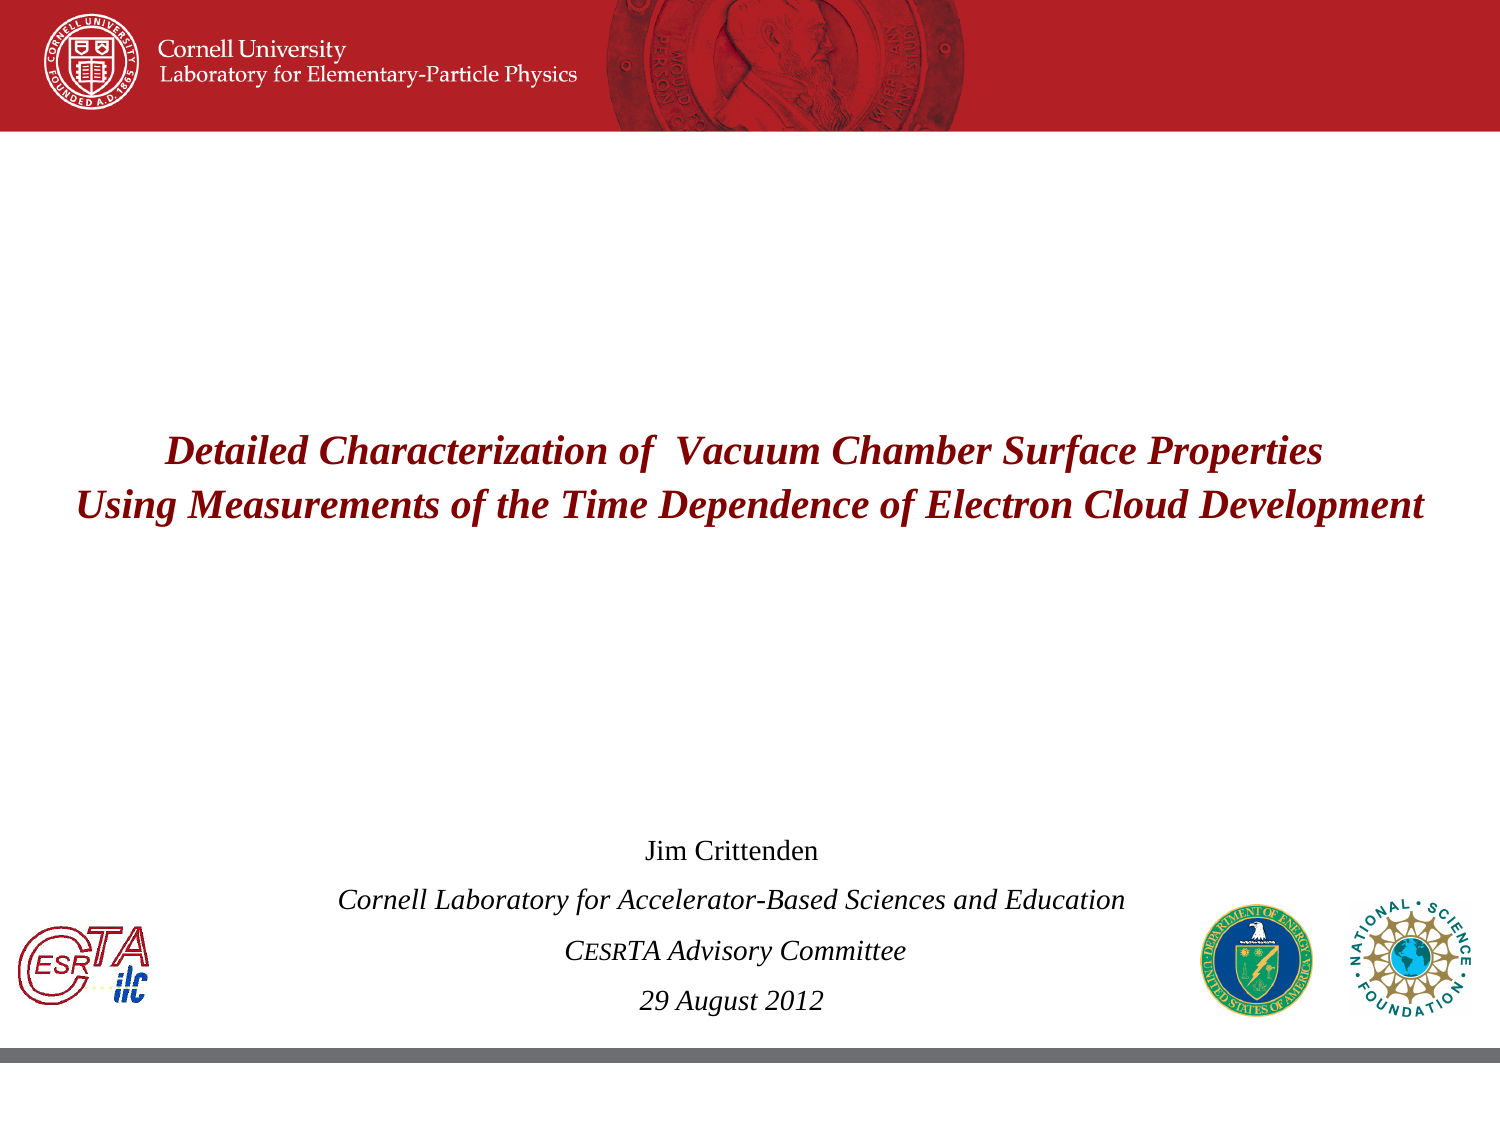

Detailed Characterization of Vacuum Chamber Surface Properties
Using Measurements of the Time Dependence of Electron Cloud Development
# Jim Crittenden
Cornell Laboratory for Accelerator-Based Sciences and Education
 CESRTA Advisory Committee
29 August 2012